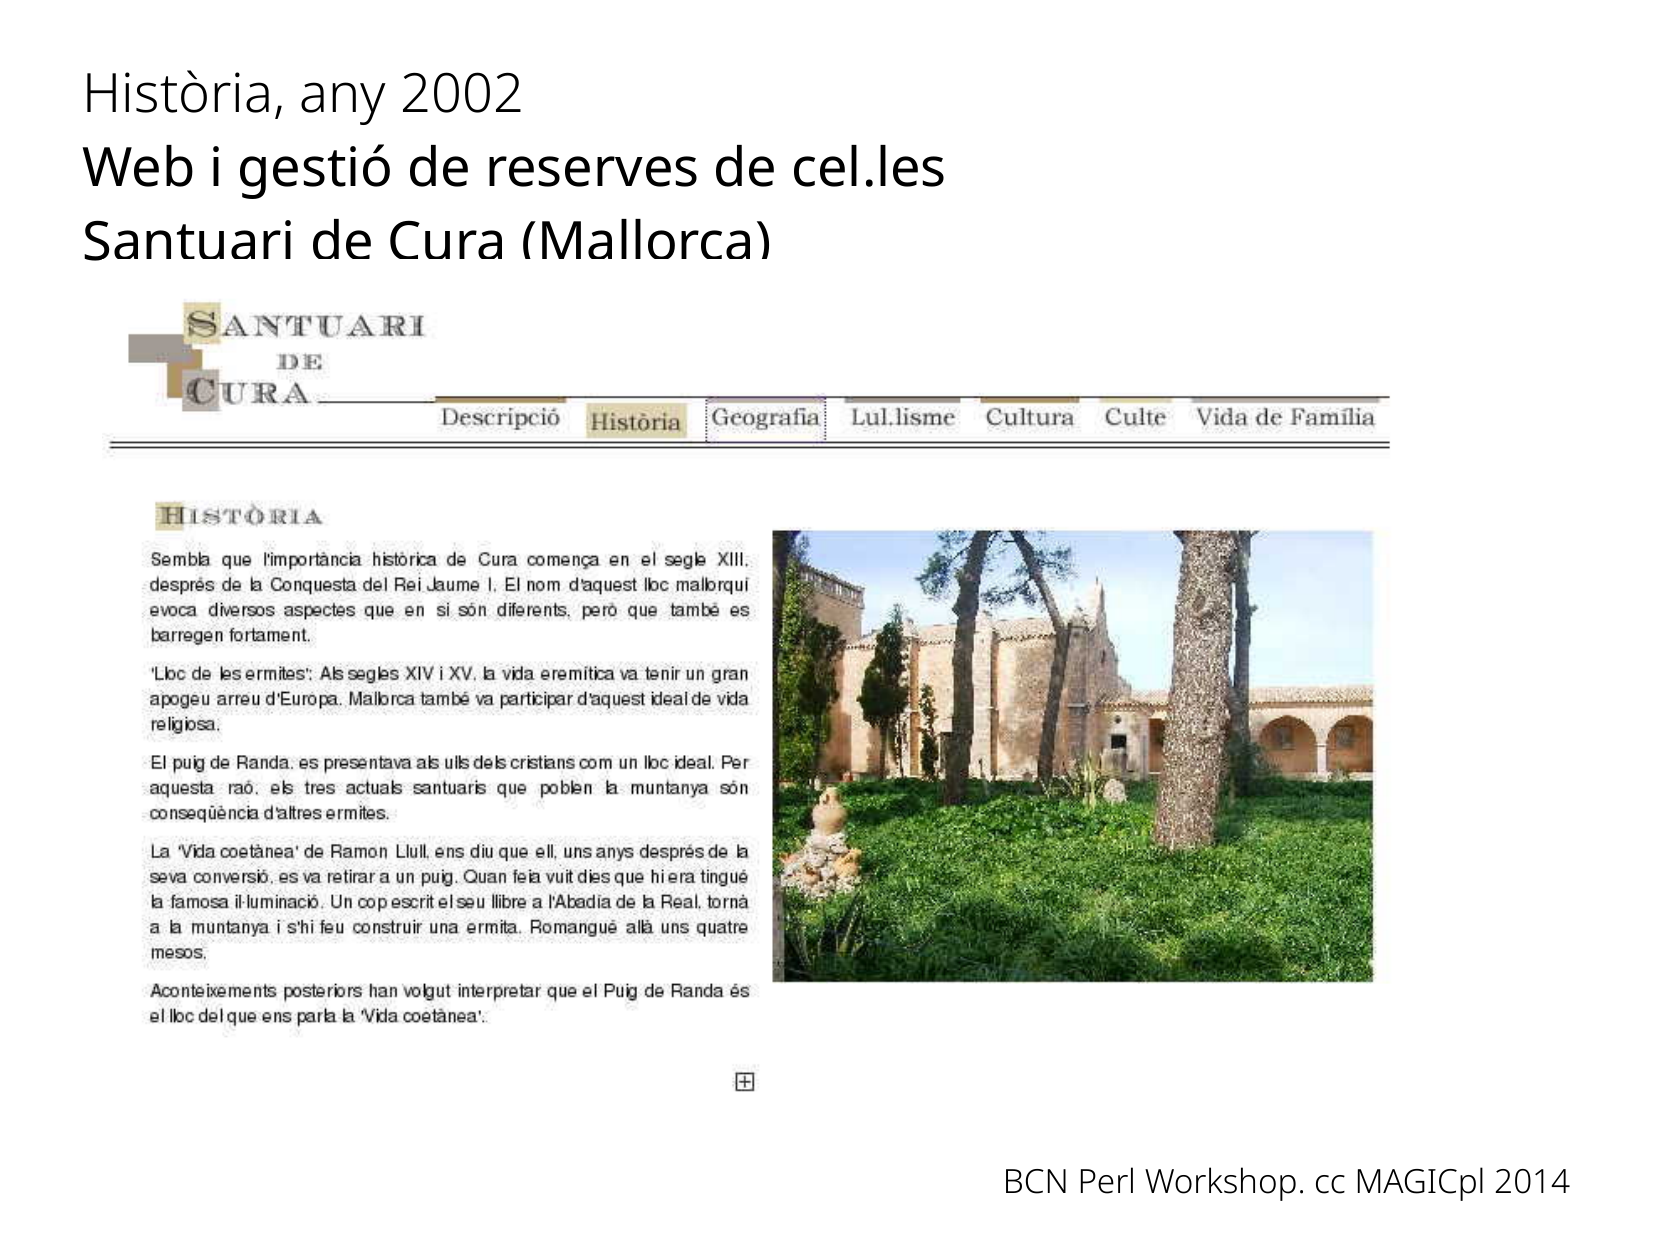

Història, any 2002
Web i gestió de reserves de cel.les
Santuari de Cura (Mallorca)
# BCN Perl Workshop. cc MAGICpl 2014